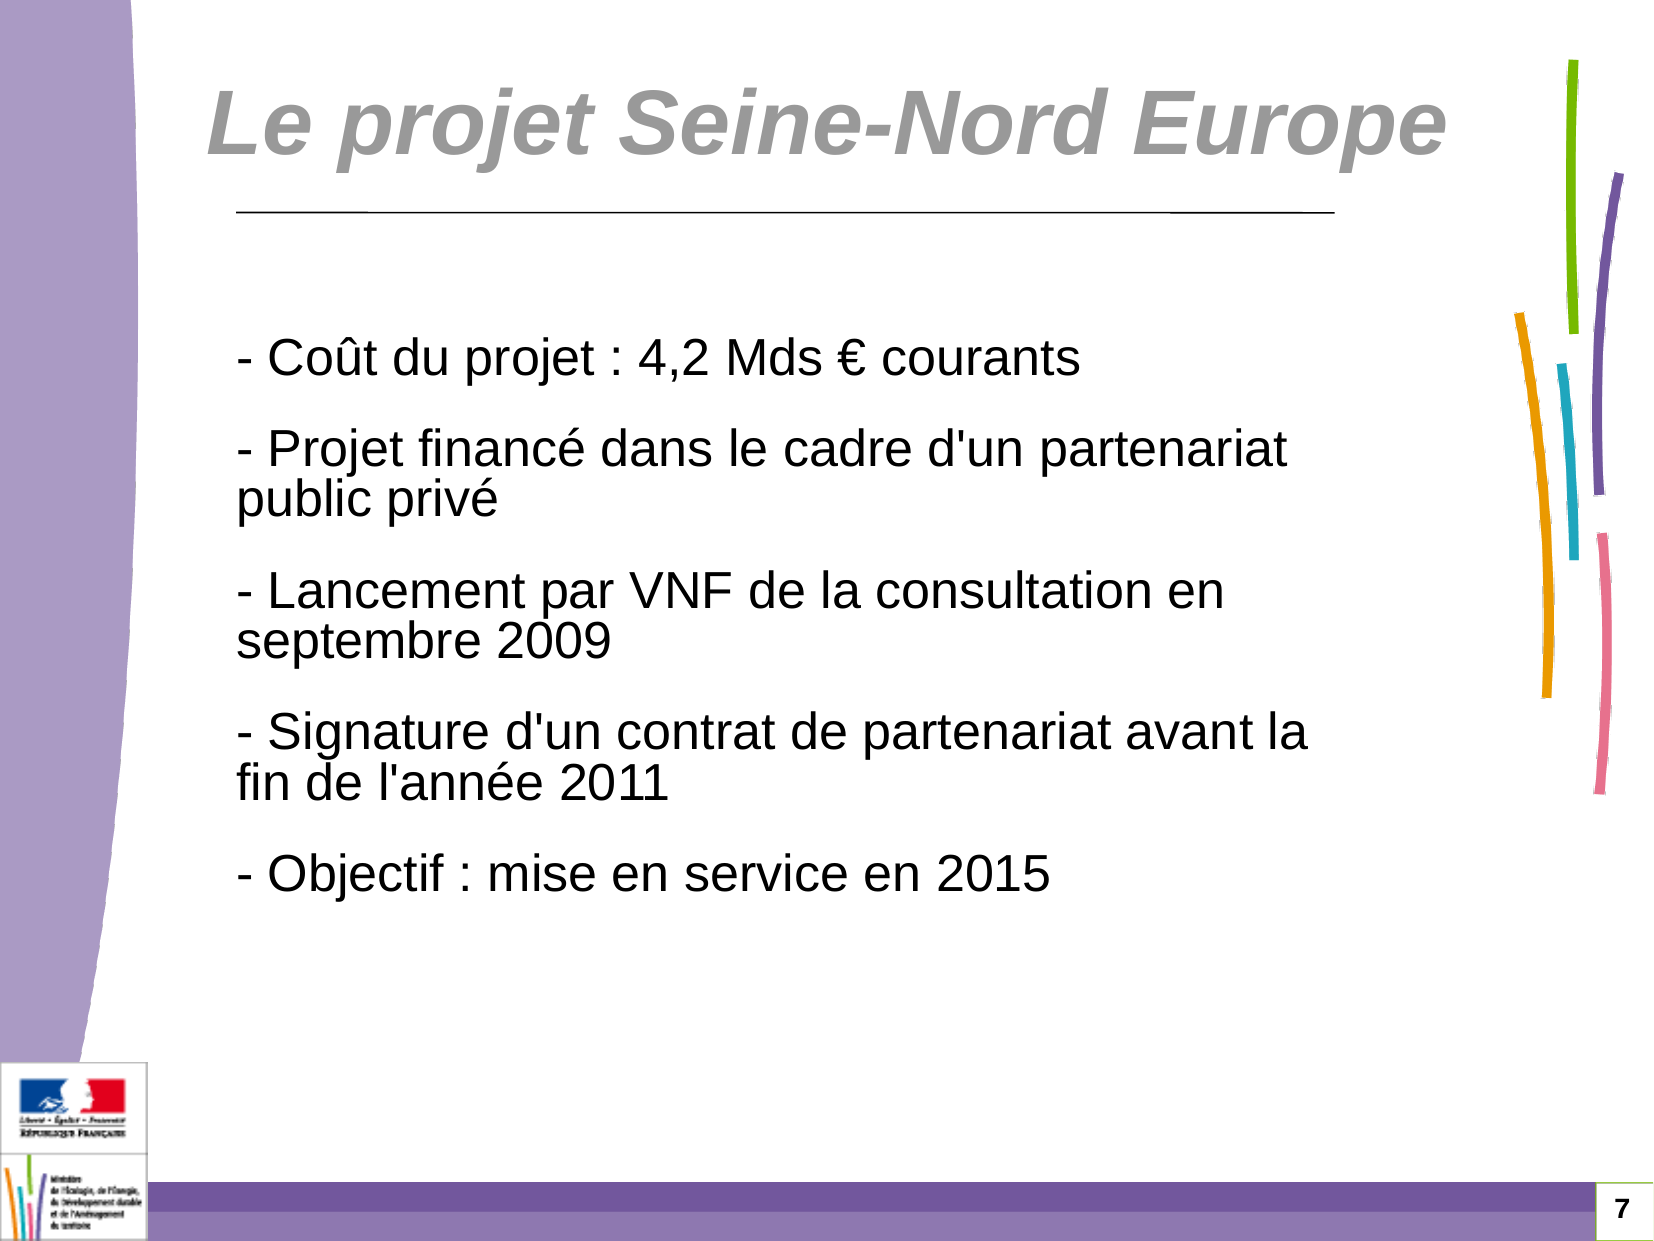

# Le projet Seine-Nord Europe
- Coût du projet : 4,2 Mds € courants
- Projet financé dans le cadre d'un partenariat public privé
- Lancement par VNF de la consultation en septembre 2009
- Signature d'un contrat de partenariat avant la fin de l'année 2011
- Objectif : mise en service en 2015
7